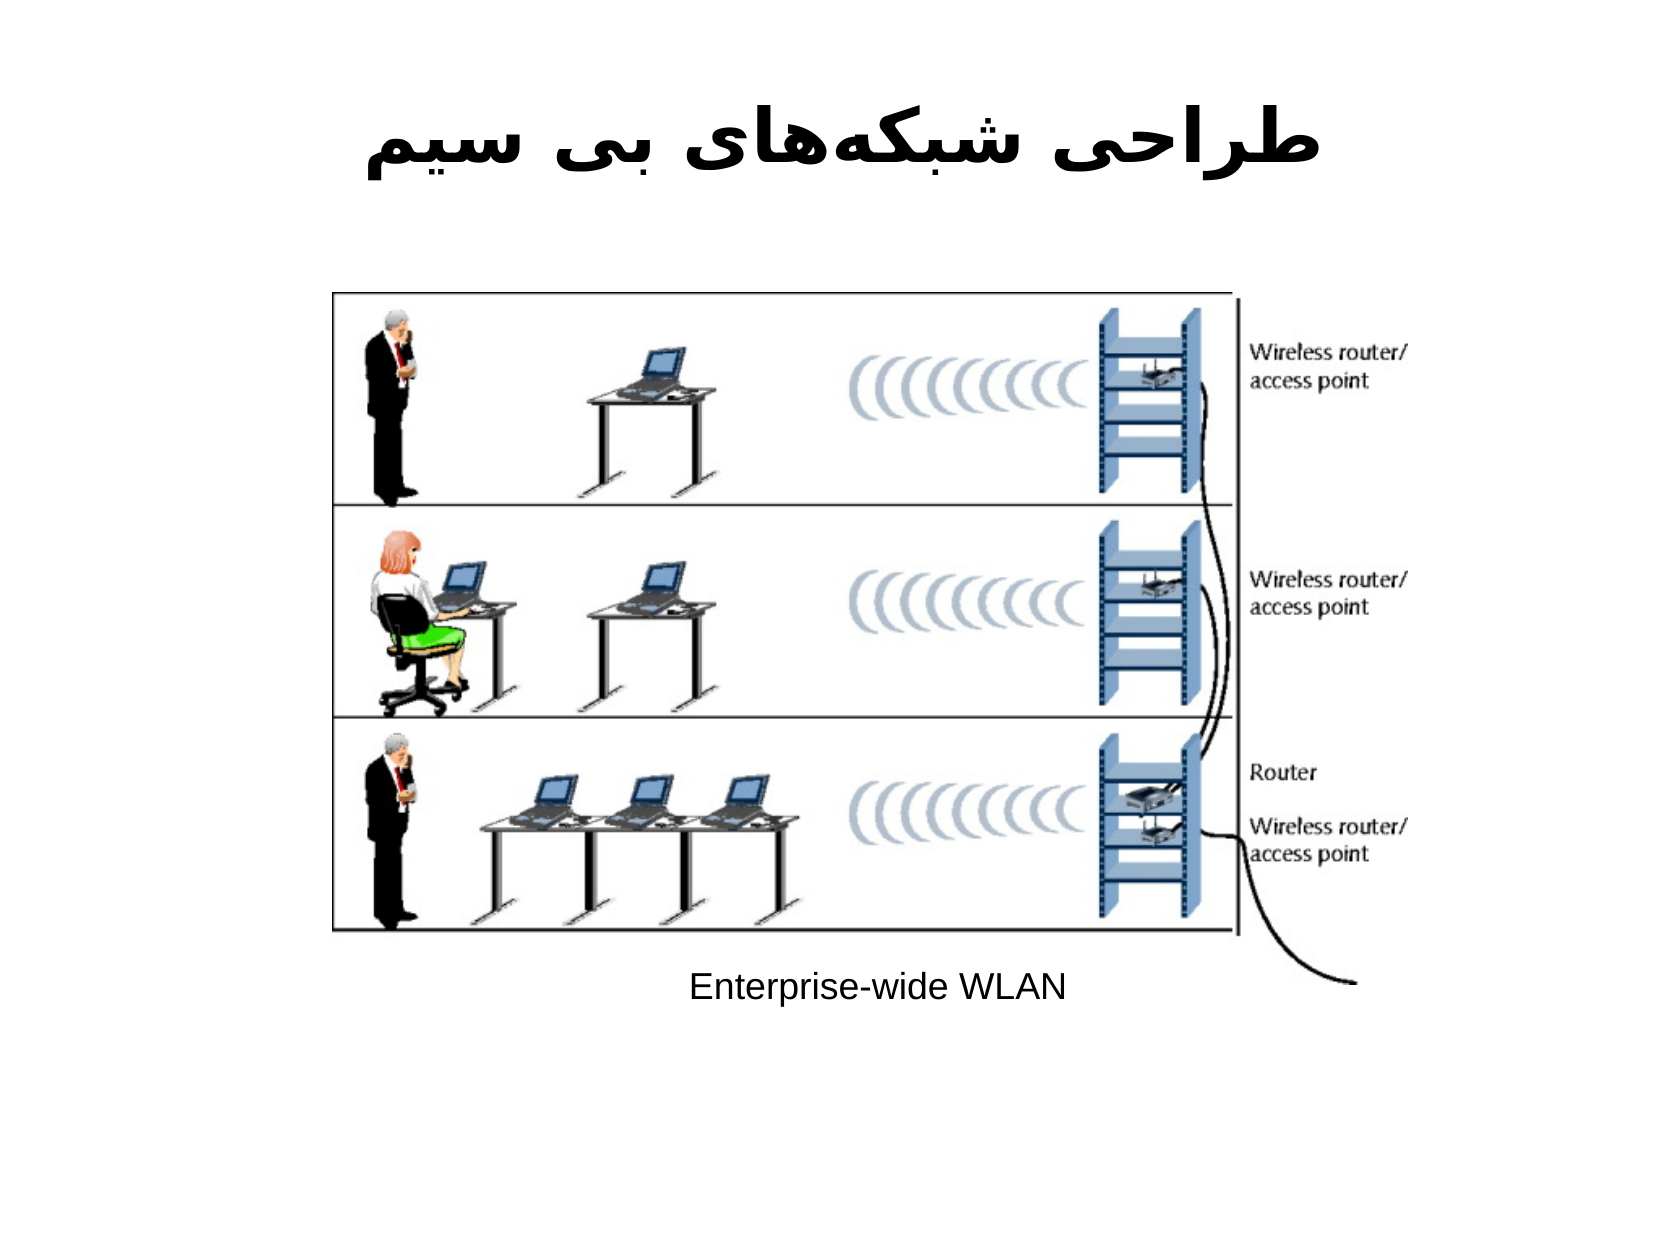

# طراحی شبکه‌های بی سیم
 Enterprise-wide WLAN